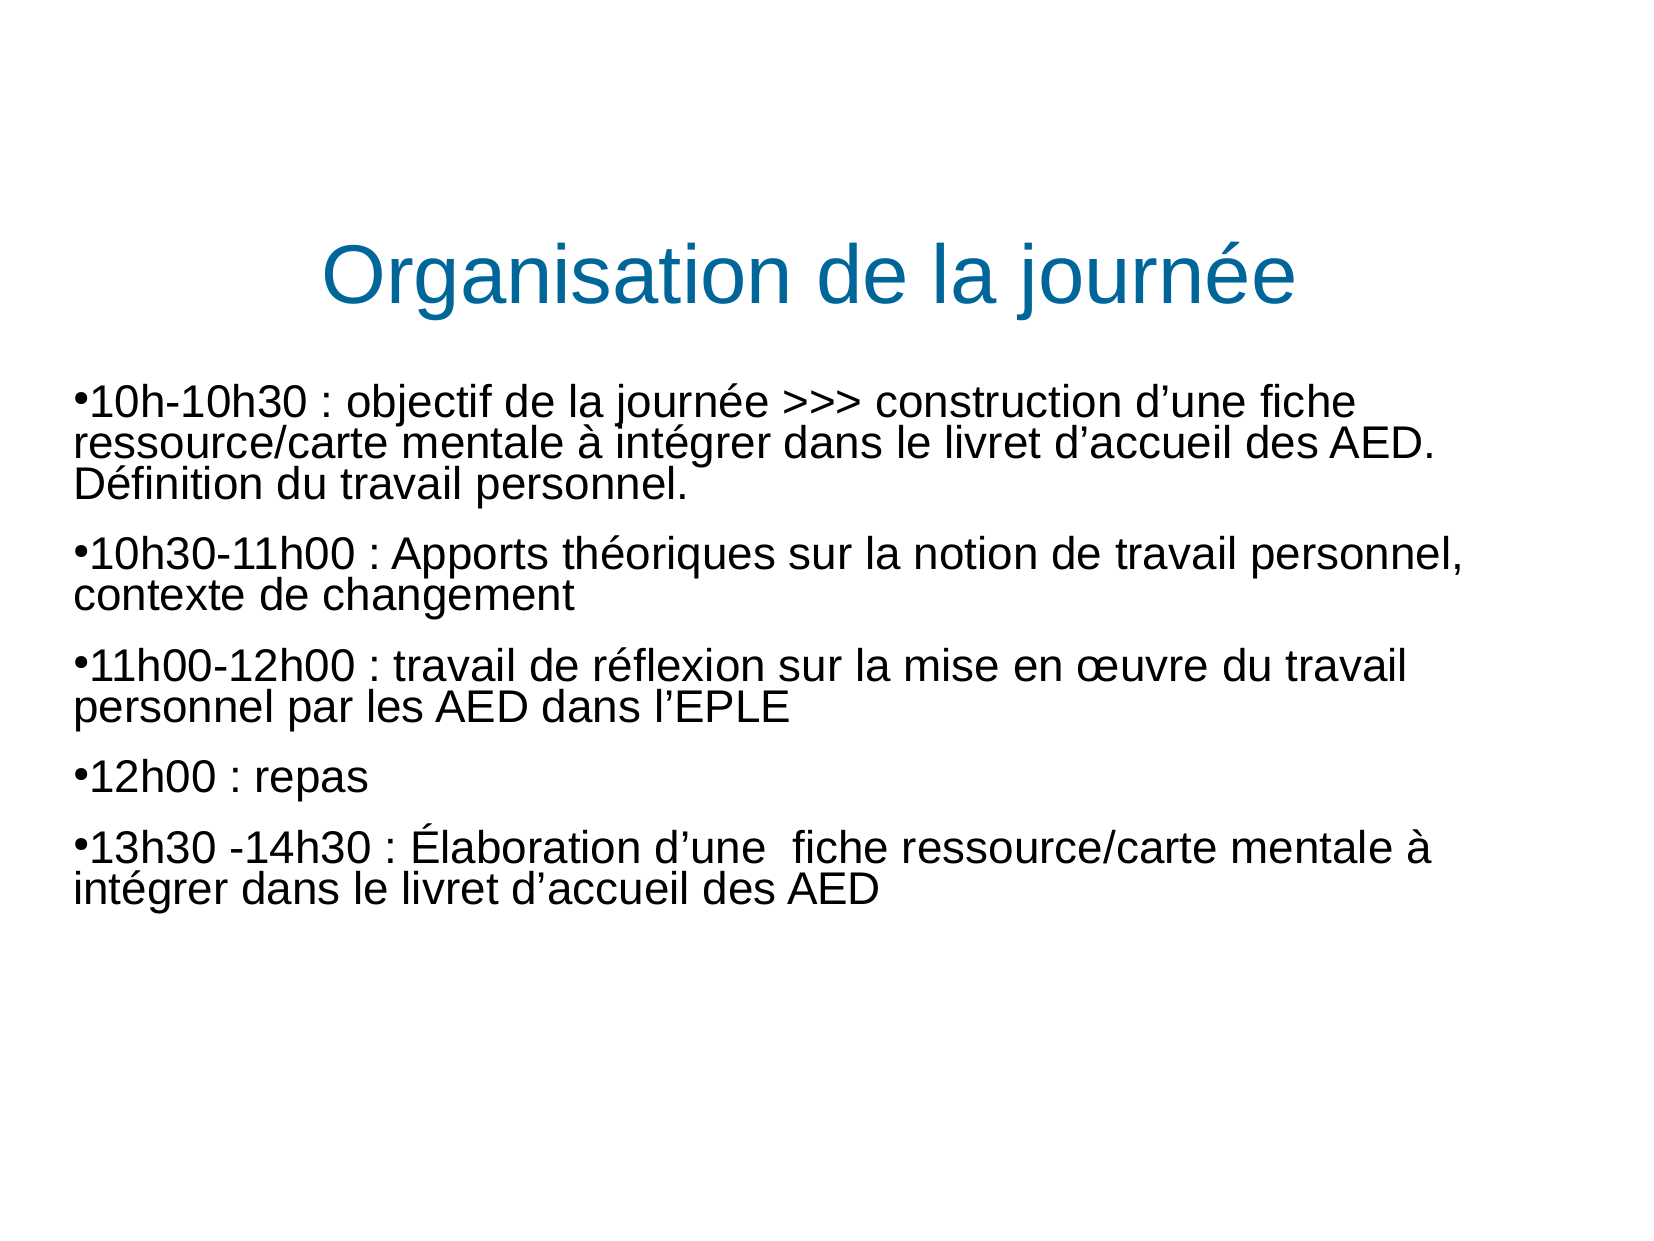

Organisation de la journée
# 10h-10h30 : objectif de la journée >>> construction d’une fiche ressource/carte mentale à intégrer dans le livret d’accueil des AED. Définition du travail personnel.
10h30-11h00 : Apports théoriques sur la notion de travail personnel, contexte de changement
11h00-12h00 : travail de réflexion sur la mise en œuvre du travail personnel par les AED dans l’EPLE
12h00 : repas
13h30 -14h30 : Élaboration d’une fiche ressource/carte mentale à intégrer dans le livret d’accueil des AED